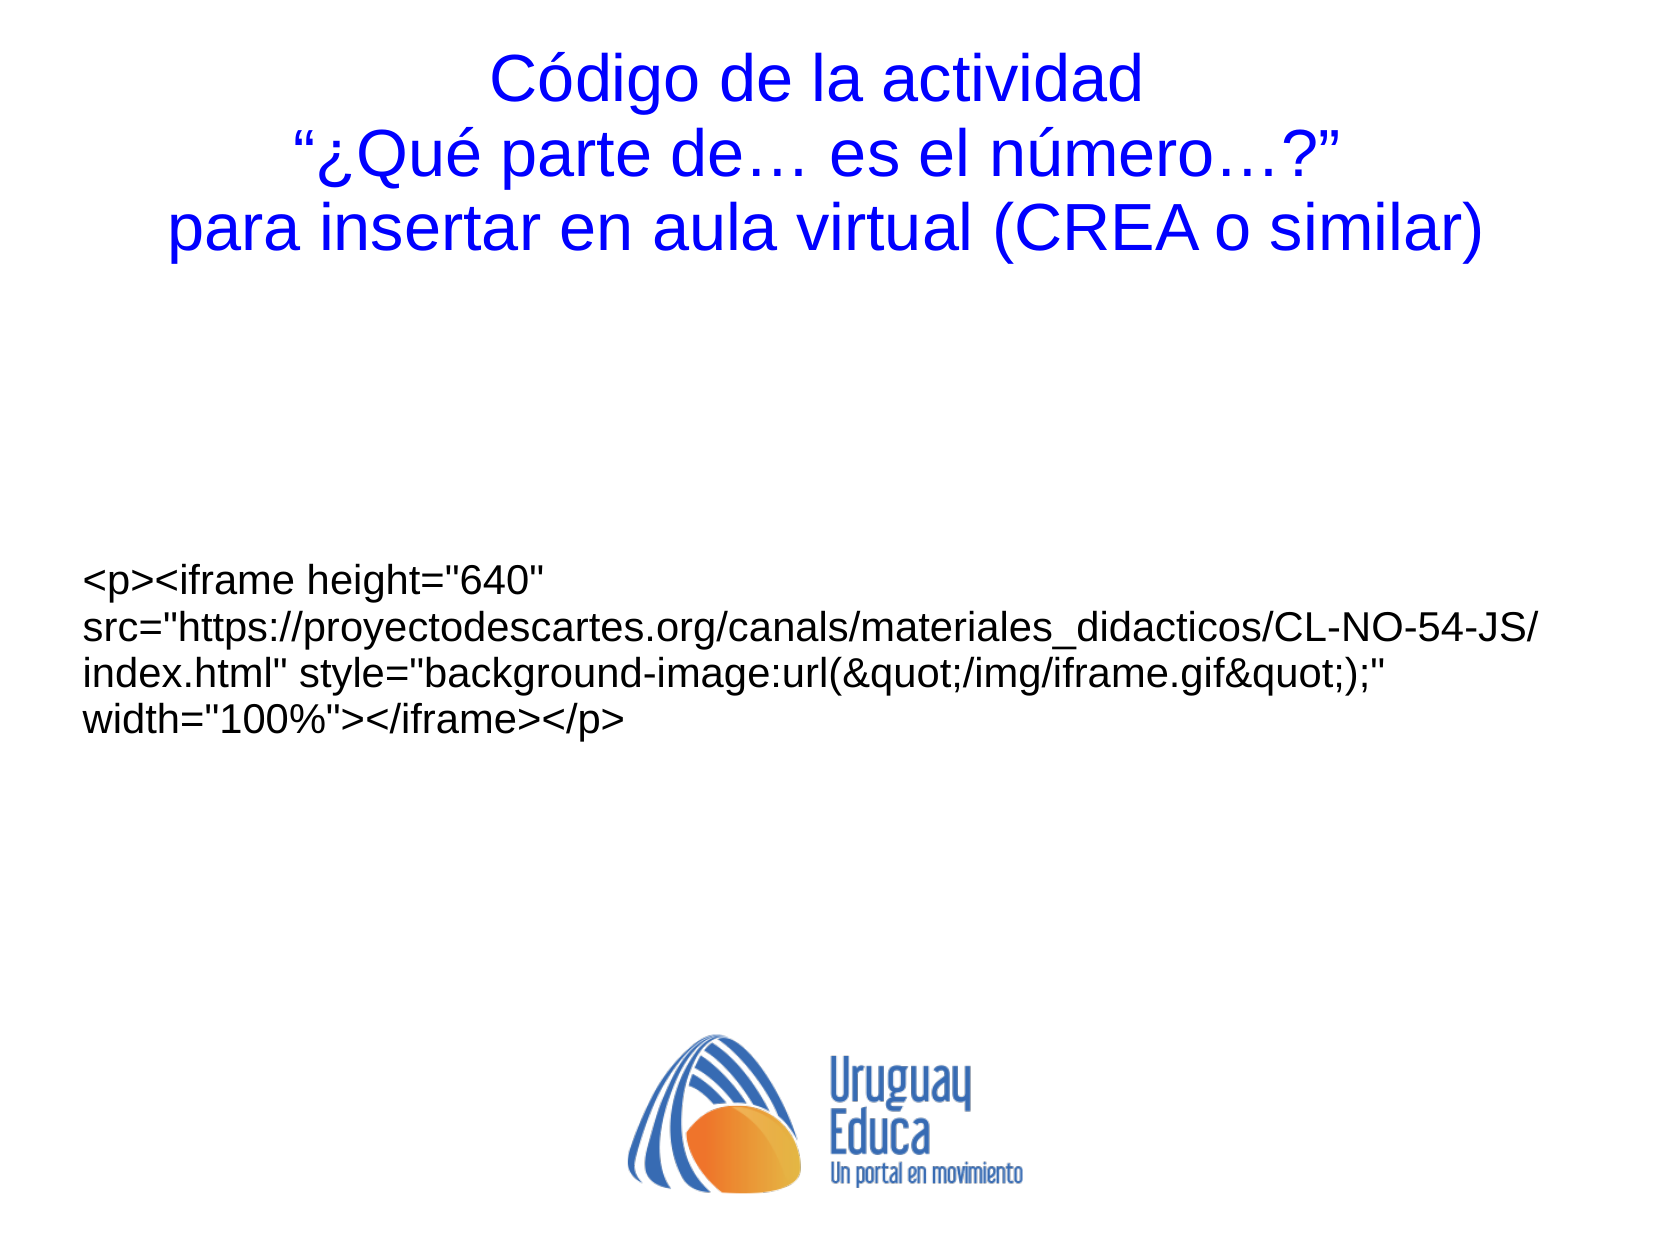

# Código de la actividad “¿Qué parte de… es el número…?” para insertar en aula virtual (CREA o similar)
<p><iframe height="640" src="https://proyectodescartes.org/canals/materiales_didacticos/CL-NO-54-JS/index.html" style="background-image:url(&quot;/img/iframe.gif&quot;);" width="100%"></iframe></p>